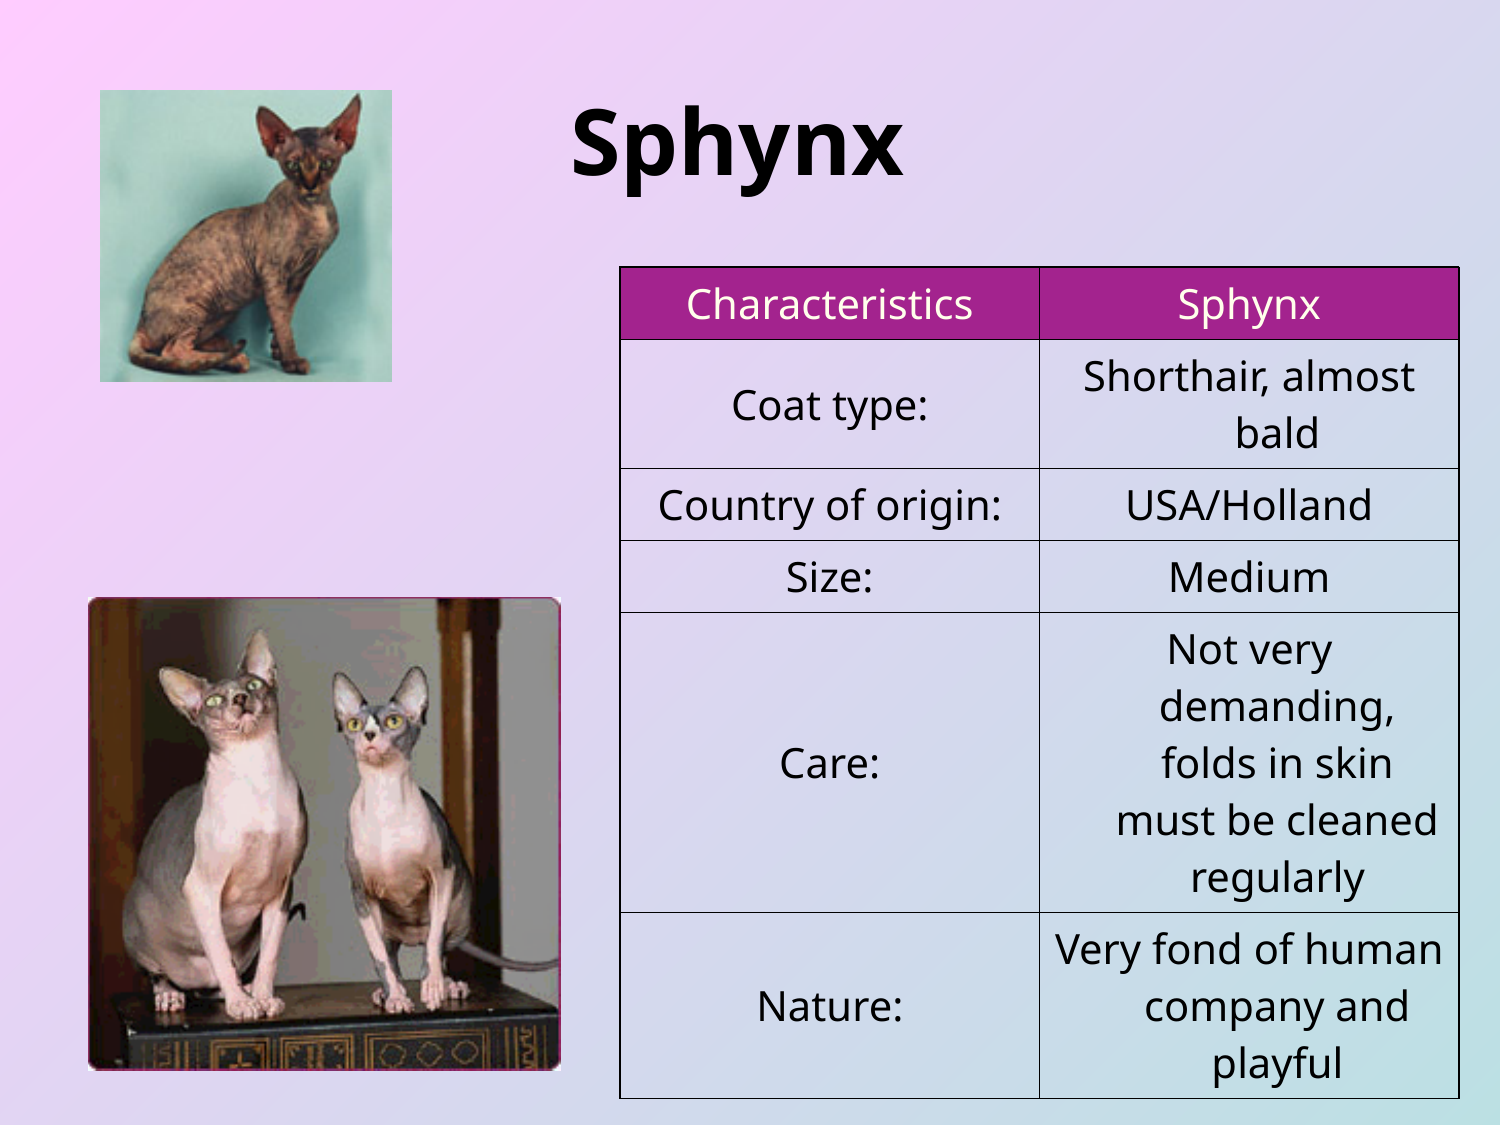

# Sphynx
| Characteristics | Sphynx |
| --- | --- |
| Coat type: | Shorthair, almost bald |
| Country of origin: | USA/Holland |
| Size: | Medium |
| Care: | Not very demanding, folds in skin must be cleaned regularly |
| Nature: | Very fond of human company and playful |